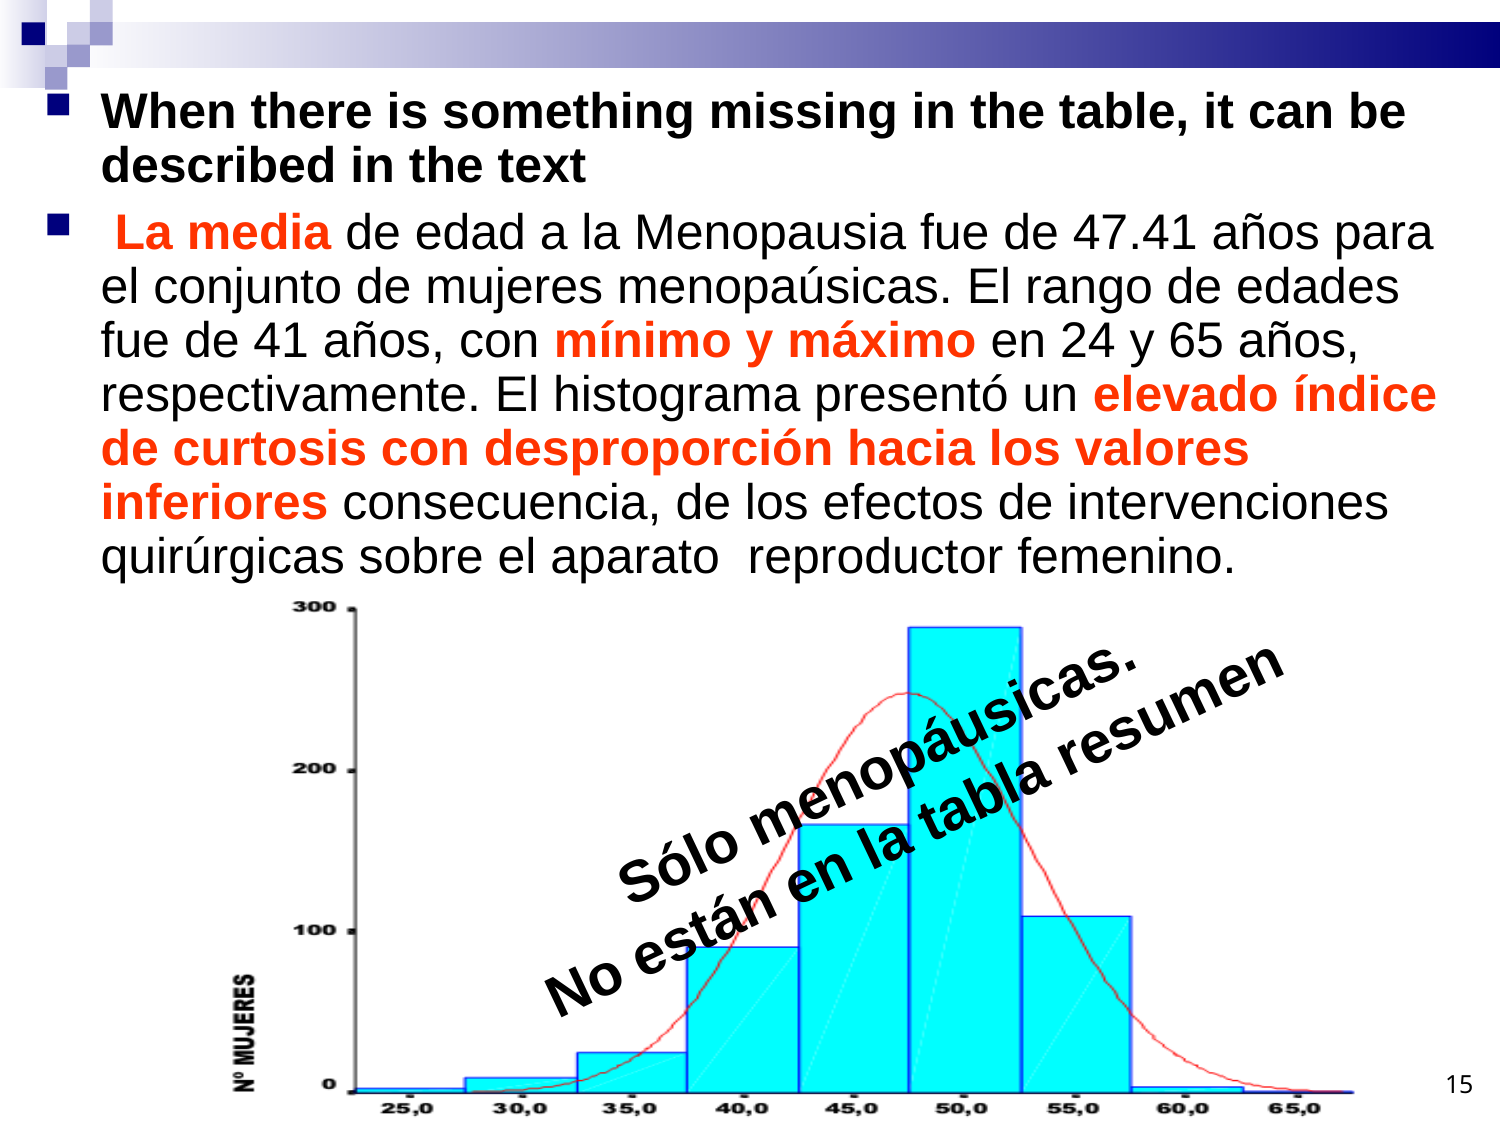

# When there is something missing in the table, it can be described in the text
 La media de edad a la Menopausia fue de 47.41 años para el conjunto de mujeres menopaúsicas. El rango de edades fue de 41 años, con mínimo y máximo en 24 y 65 años, respectivamente. El histograma presentó un elevado índice de curtosis con desproporción hacia los valores inferiores consecuencia, de los efectos de intervenciones quirúrgicas sobre el aparato reproductor femenino.
Sólo menopáusicas.
No están en la tabla resumen